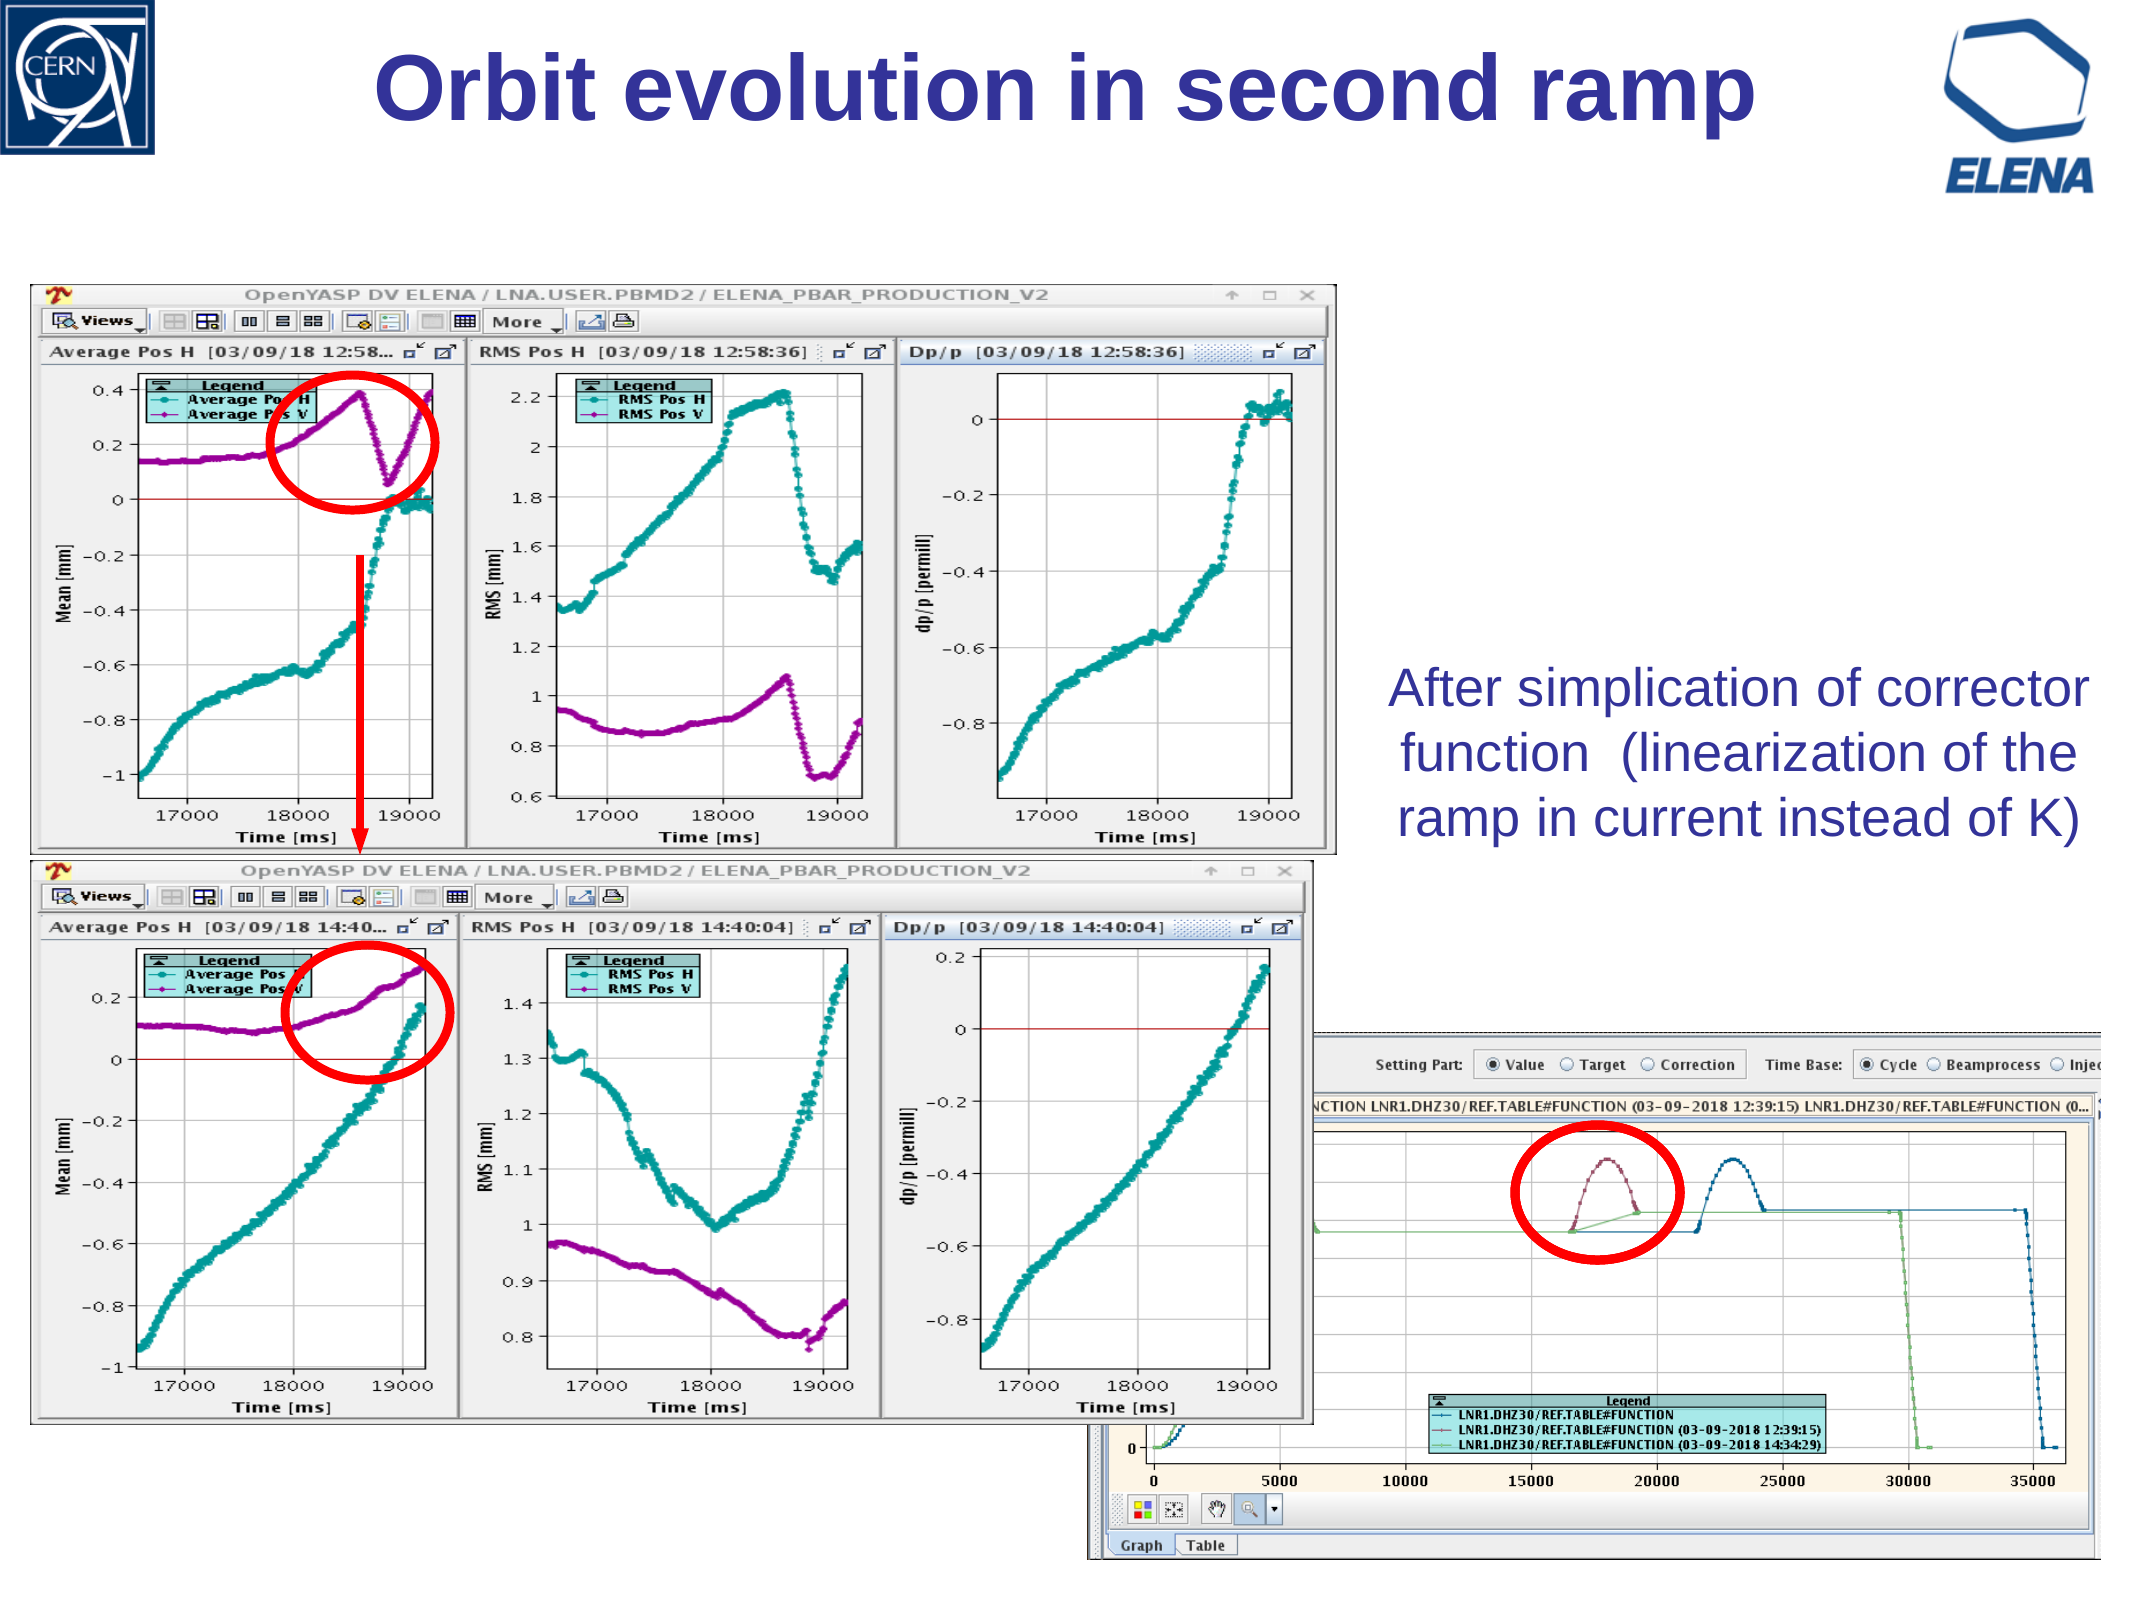

# Orbit evolution in second ramp
After simplication of corrector function (linearization of the ramp in current instead of K)